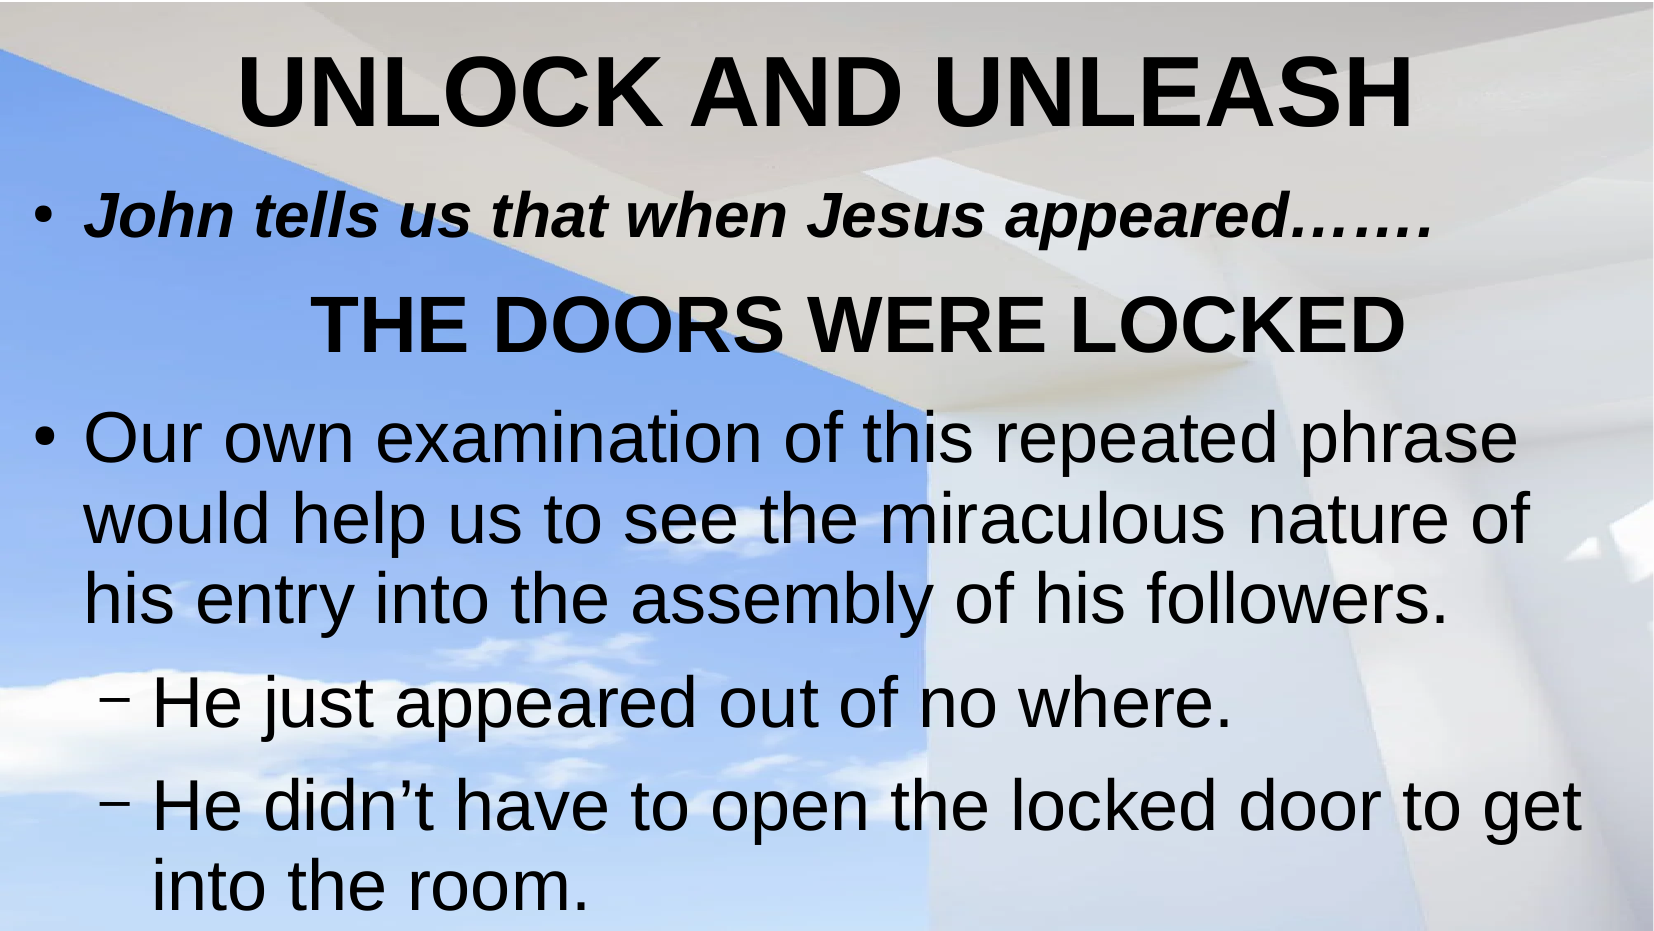

# UNLOCK AND UNLEASH
John tells us that when Jesus appeared…….
THE DOORS WERE LOCKED
Our own examination of this repeated phrase would help us to see the miraculous nature of his entry into the assembly of his followers.
He just appeared out of no where.
He didn’t have to open the locked door to get into the room.